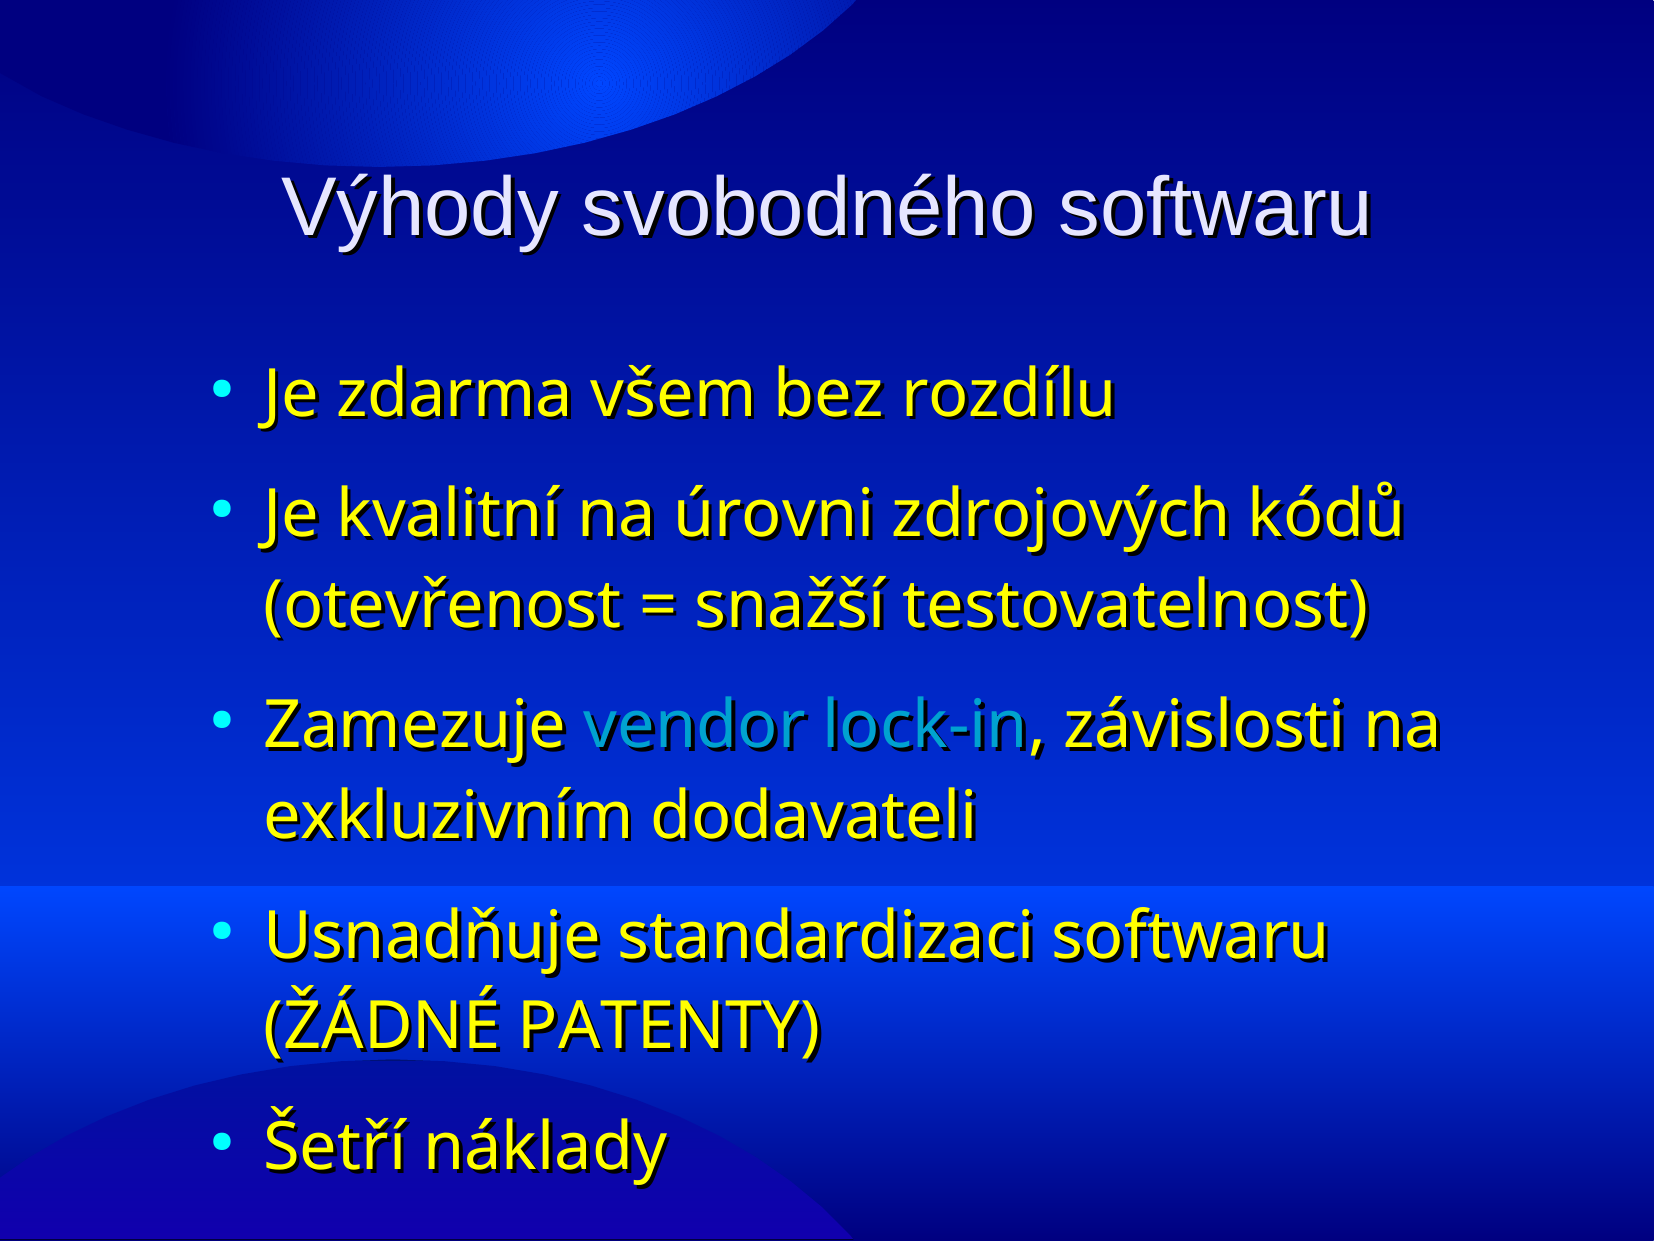

# Výhody svobodného softwaru
Je zdarma všem bez rozdílu
Je kvalitní na úrovni zdrojových kódů
(otevřenost = snažší testovatelnost)
Zamezuje vendor lock-in, závislosti na exkluzivním dodavateli
Usnadňuje standardizaci softwaru
(ŽÁDNÉ PATENTY)
Šetří náklady